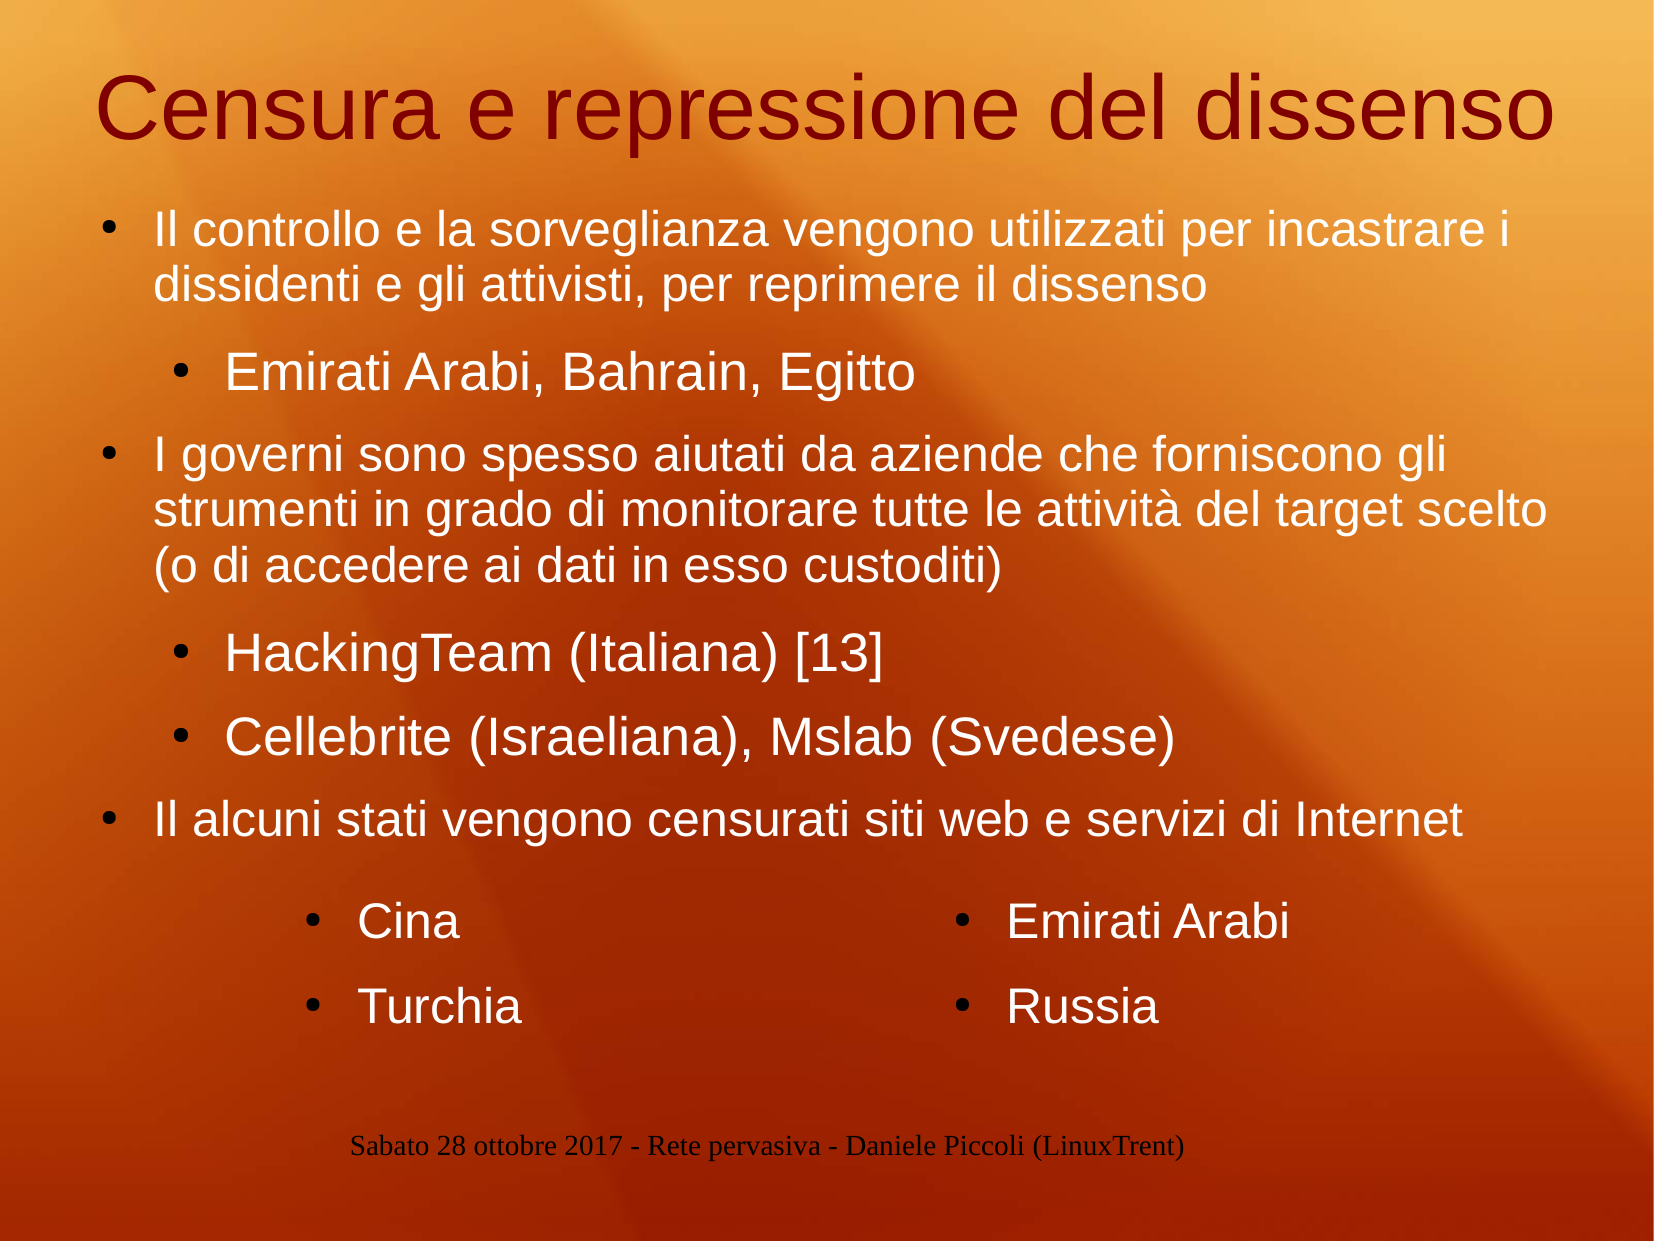

# Censura e repressione del dissenso
Il controllo e la sorveglianza vengono utilizzati per incastrare i dissidenti e gli attivisti, per reprimere il dissenso
Emirati Arabi, Bahrain, Egitto
I governi sono spesso aiutati da aziende che forniscono gli strumenti in grado di monitorare tutte le attività del target scelto (o di accedere ai dati in esso custoditi)
HackingTeam (Italiana) [13]
Cellebrite (Israeliana), Mslab (Svedese)
Il alcuni stati vengono censurati siti web e servizi di Internet
Cina
Turchia
Emirati Arabi
Russia
Sabato 28 ottobre 2017 - Rete pervasiva - Daniele Piccoli (LinuxTrent)